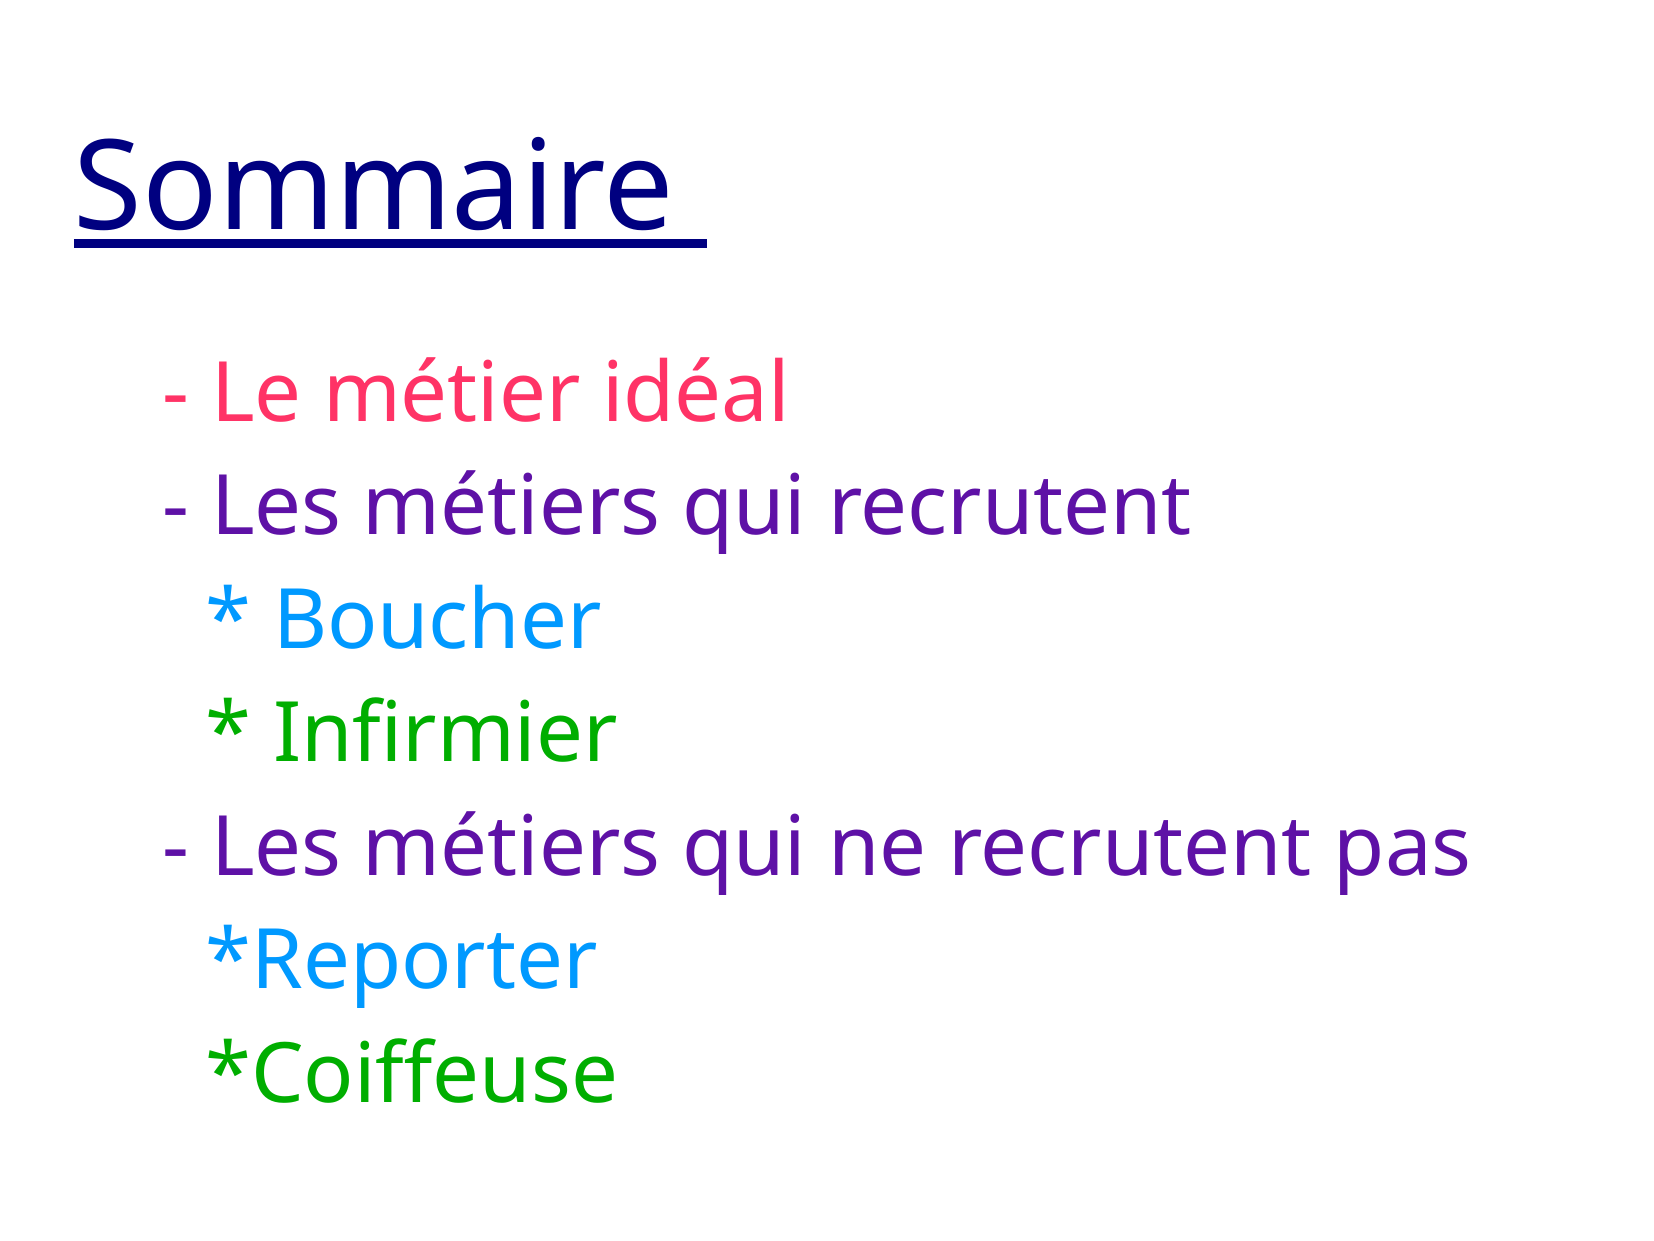

Sommaire
- Le métier idéal
- Les métiers qui recrutent
 * Boucher
 * Infirmier
- Les métiers qui ne recrutent pas
 *Reporter
 *Coiffeuse